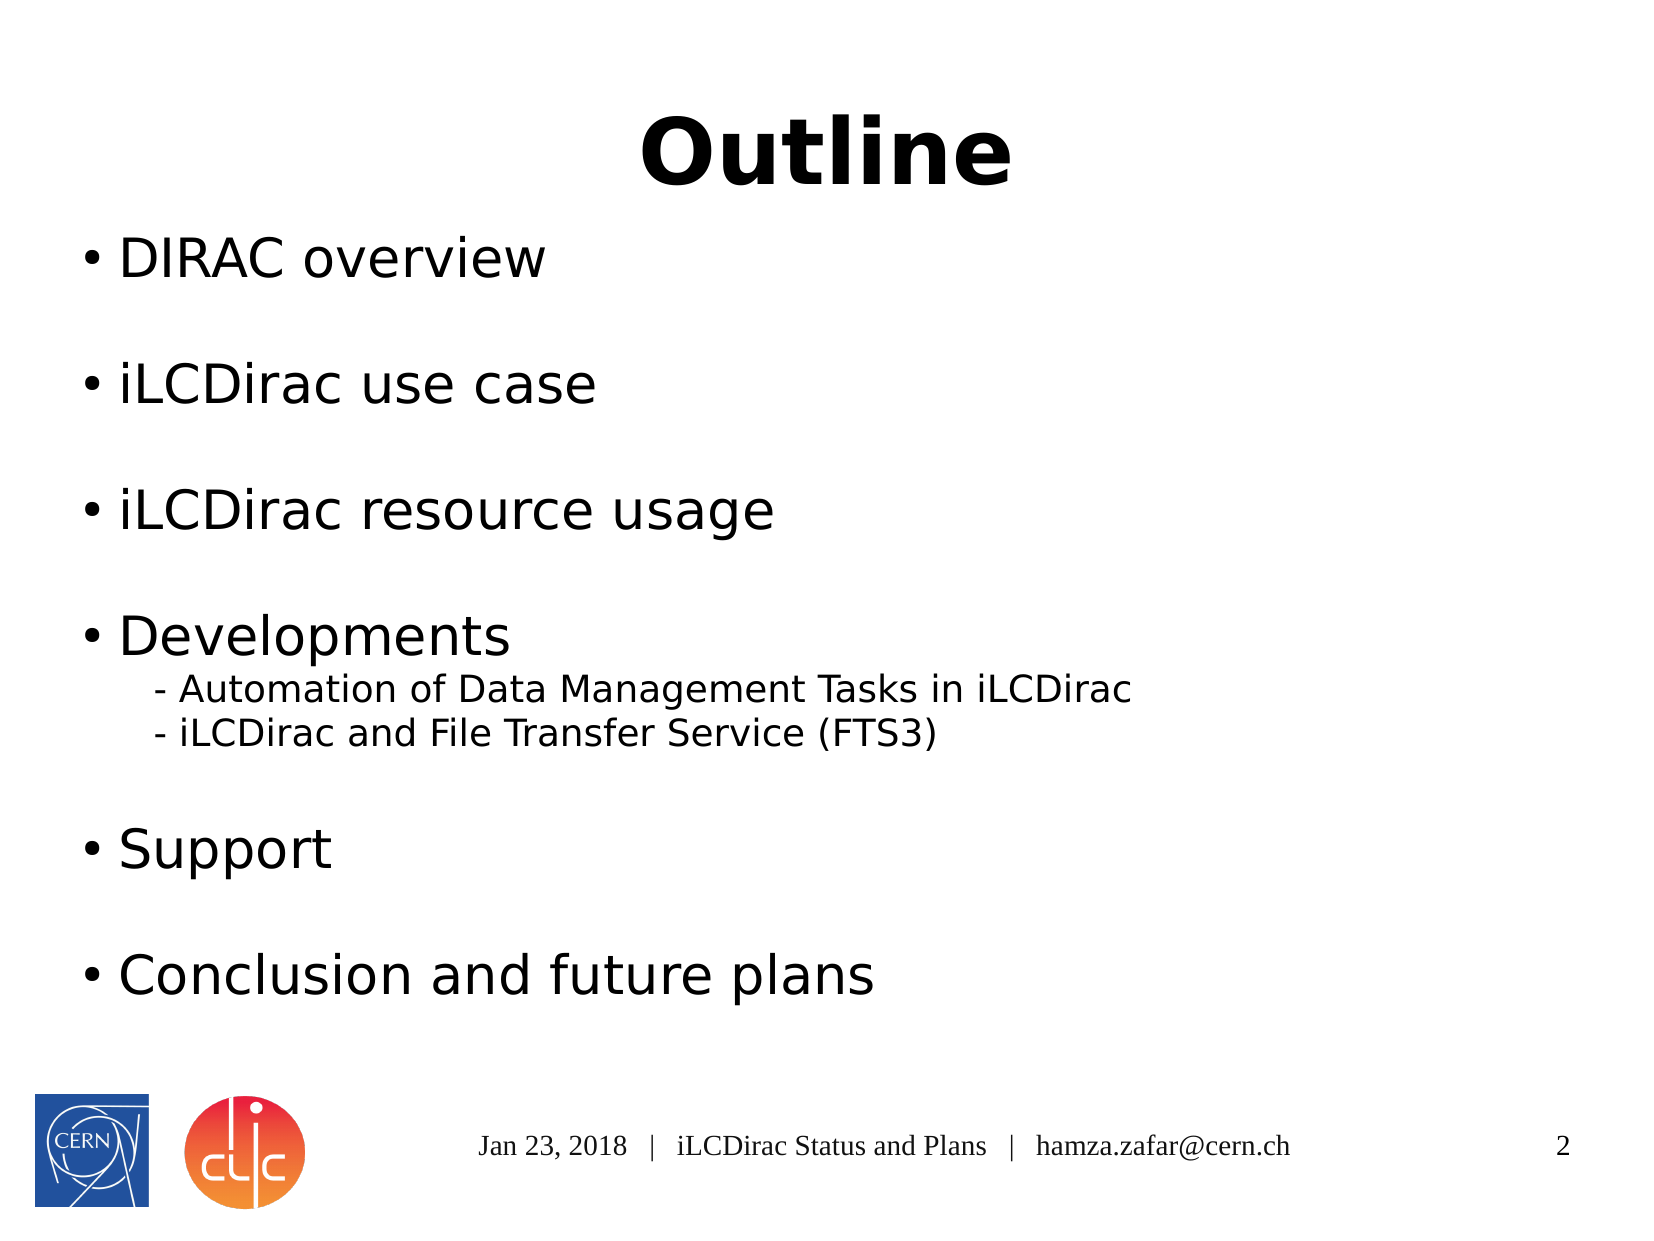

# Outline
DIRAC overview
iLCDirac use case
iLCDirac resource usage
Developments
- Automation of Data Management Tasks in iLCDirac
- iLCDirac and File Transfer Service (FTS3)
Support
Conclusion and future plans
Jan 23, 2018 | iLCDirac Status and Plans | hamza.zafar@cern.ch
2